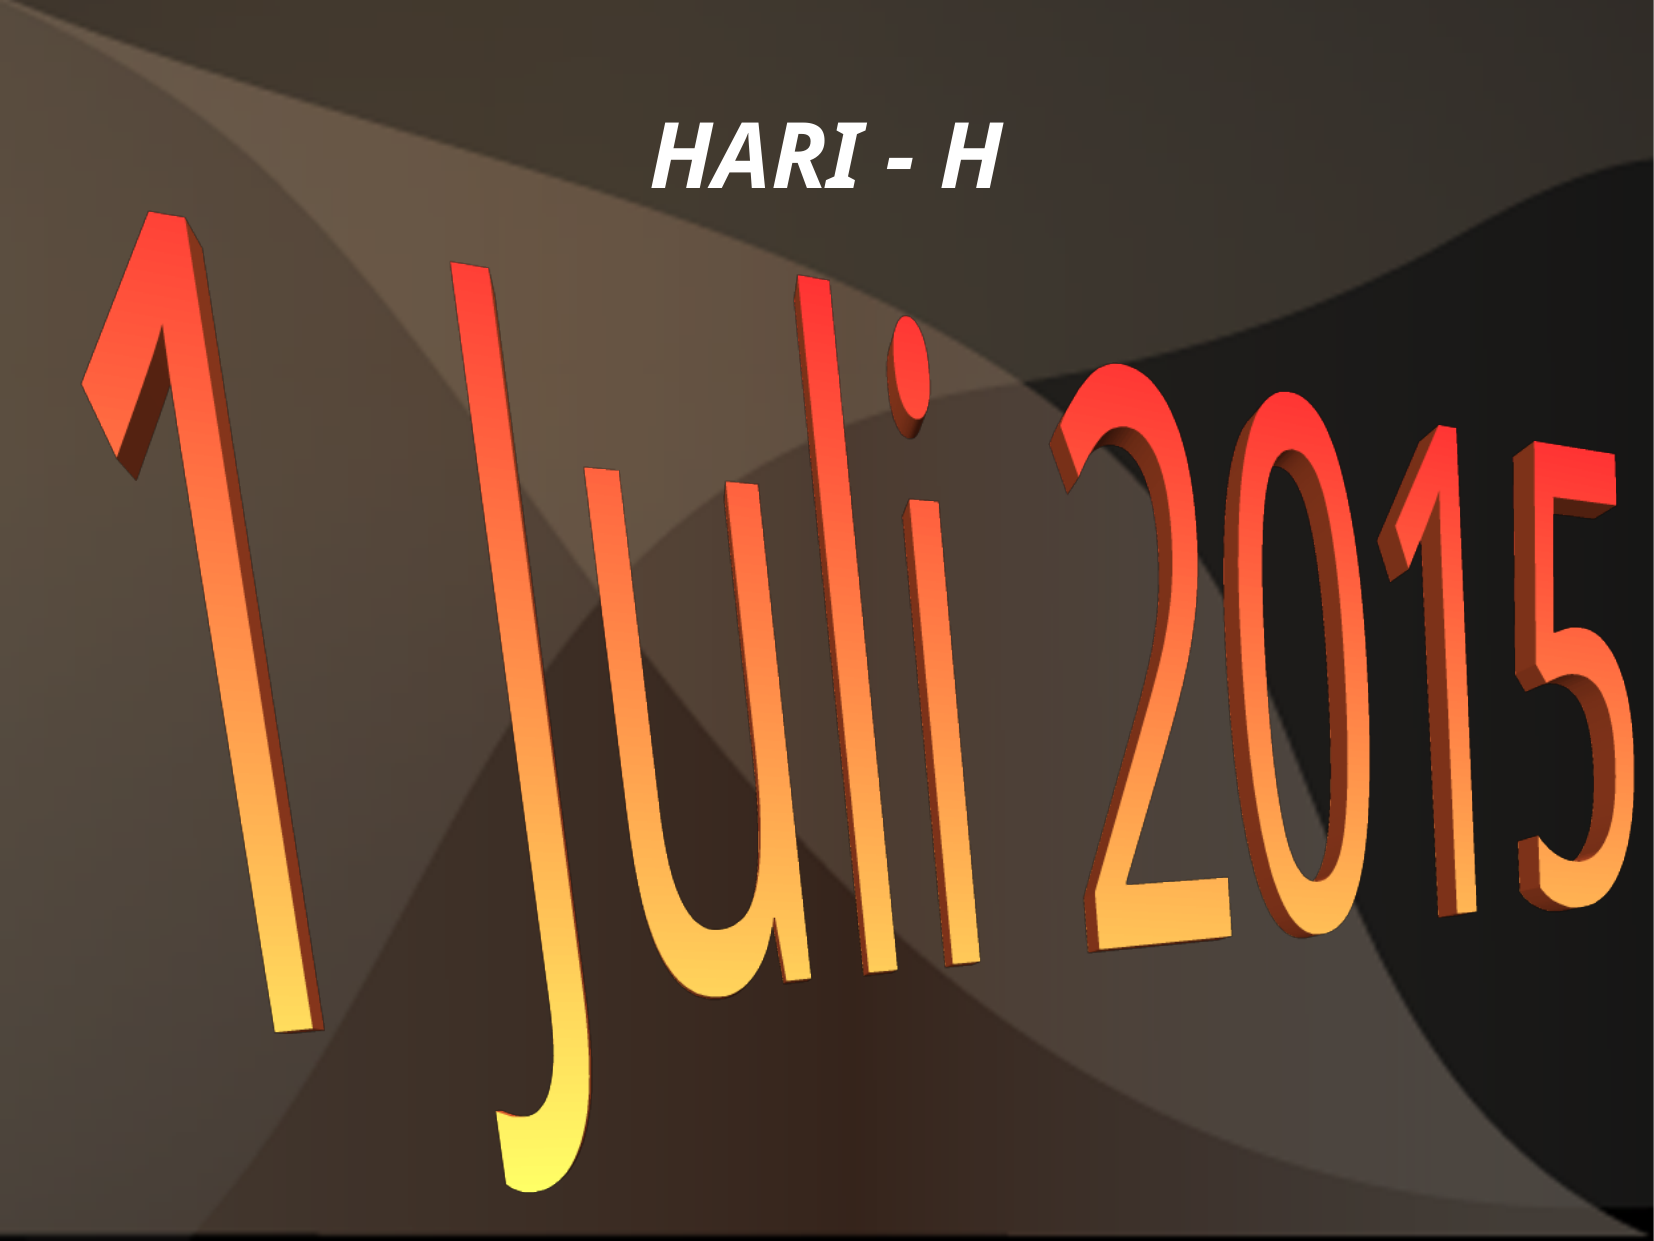

# HARI - H
1 Juli 2015